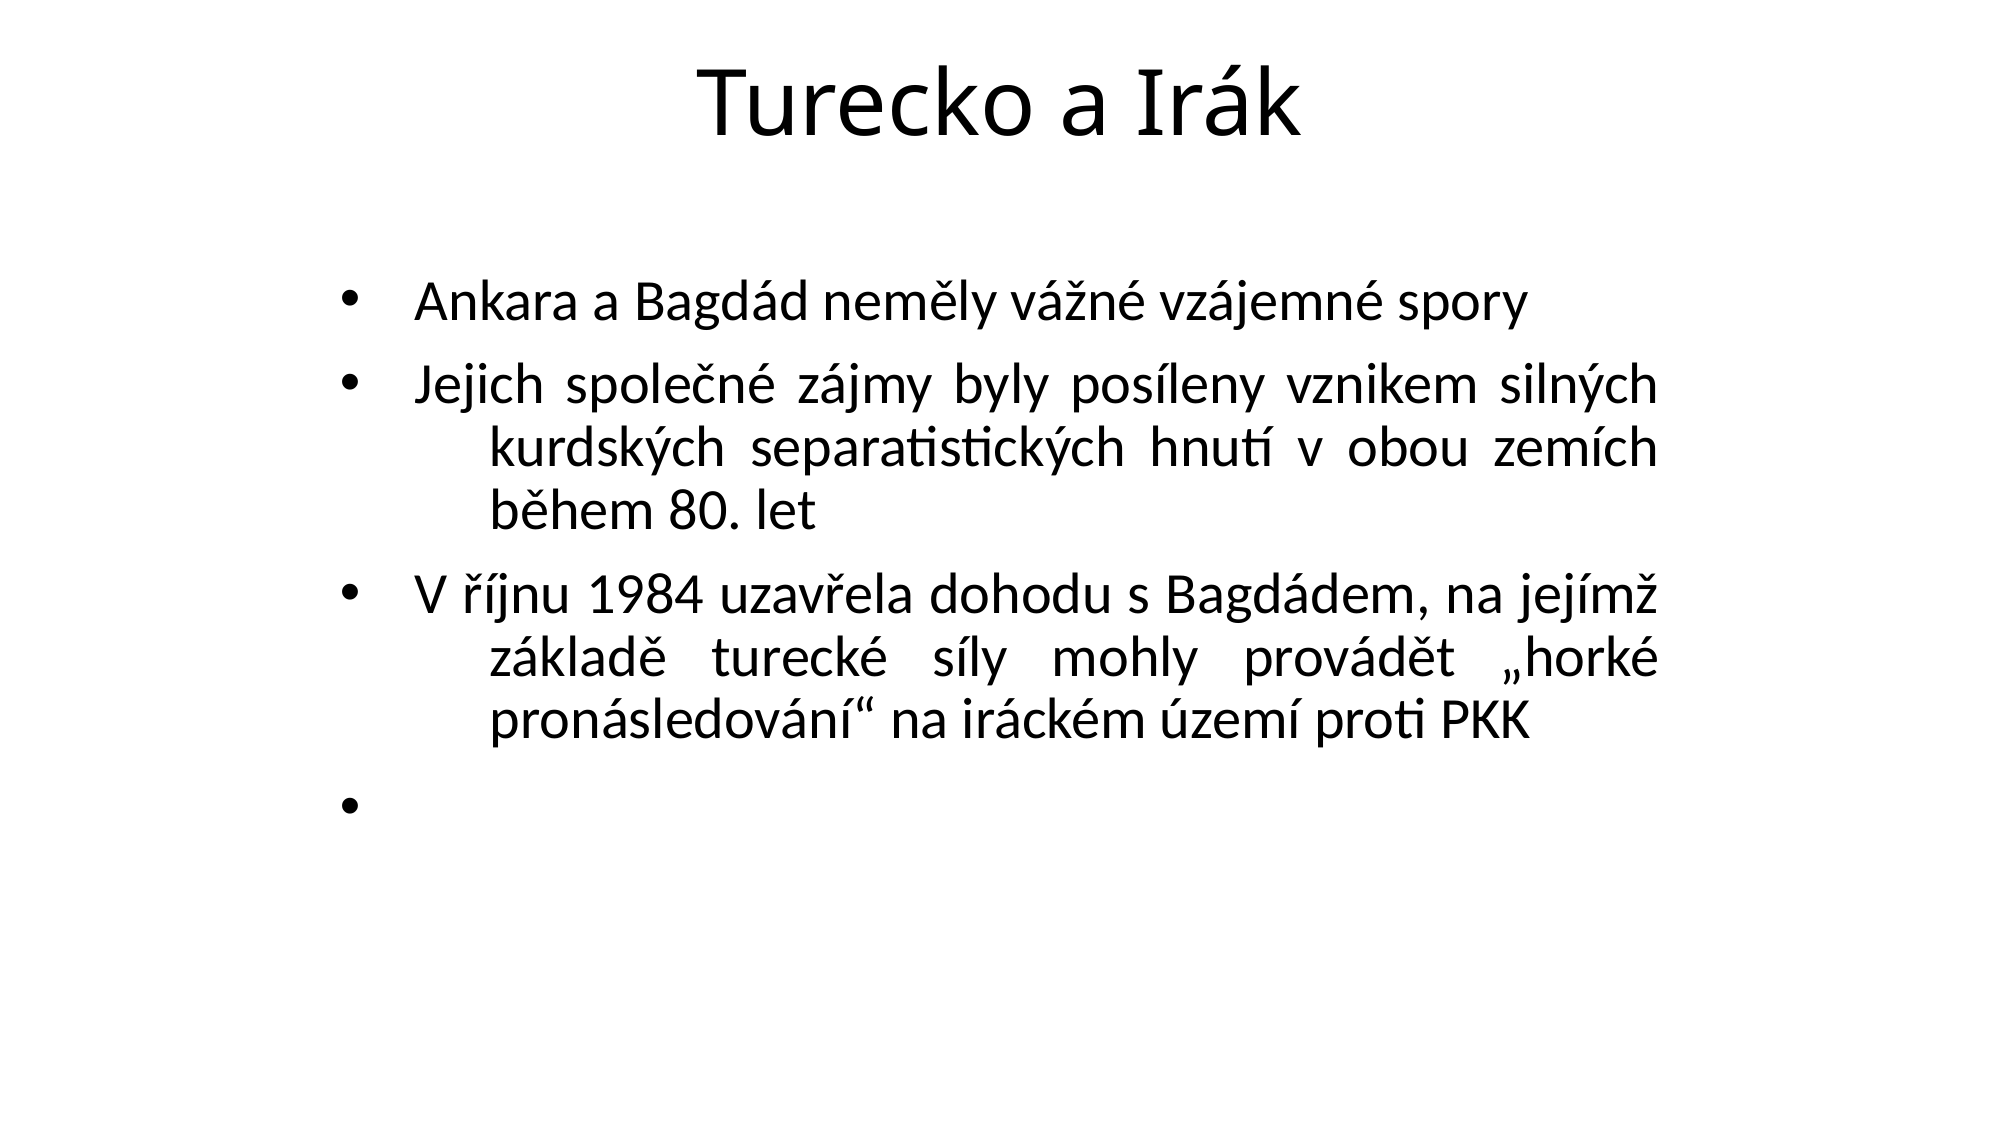

# Turecko a Irák
Ankara a Bagdád neměly vážné vzájemné spory​
Jejich společné zájmy byly posíleny vznikem silných kurdských separatistických hnutí v obou zemích během 80. let​
V říjnu 1984 uzavřela dohodu s Bagdádem, na jejímž základě turecké síly mohly provádět „horké pronásledování“ na iráckém území proti PKK